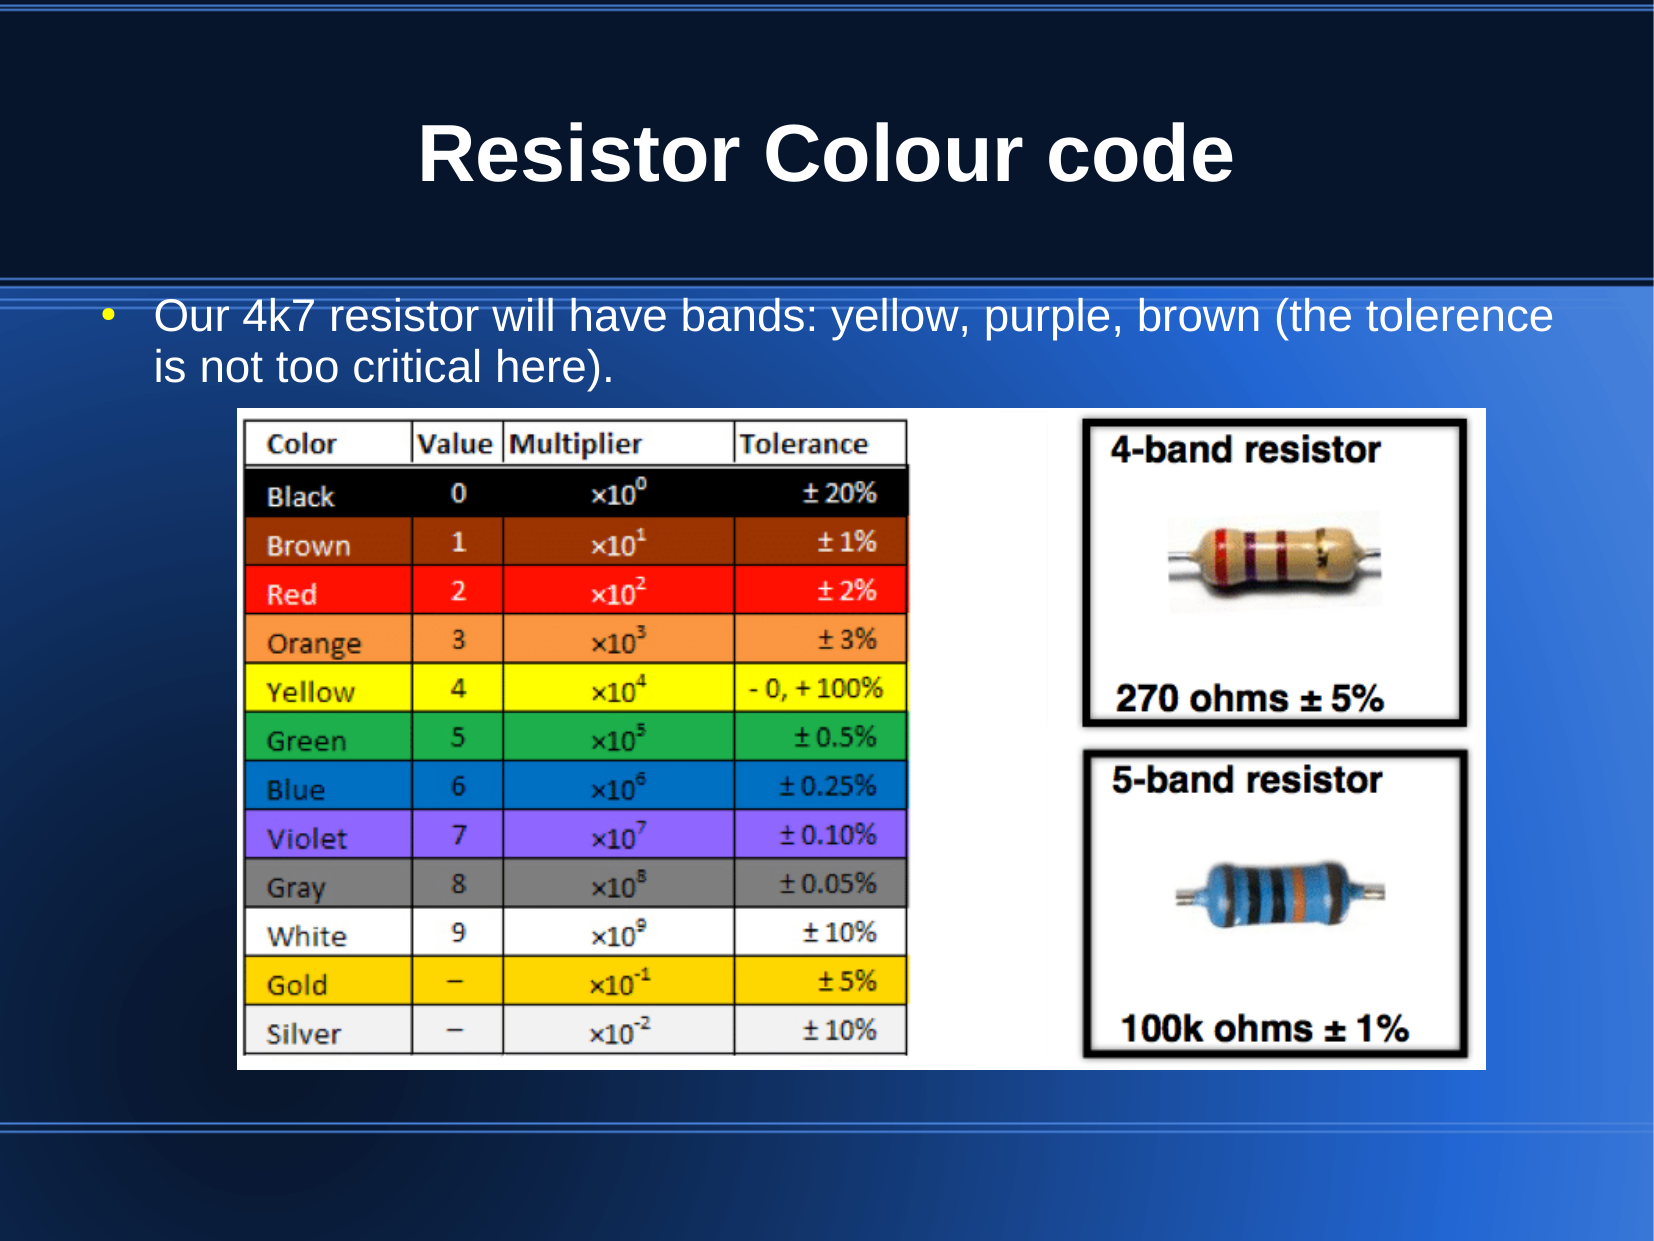

# Resistor Colour code
Our 4k7 resistor will have bands: yellow, purple, brown (the tolerence is not too critical here).